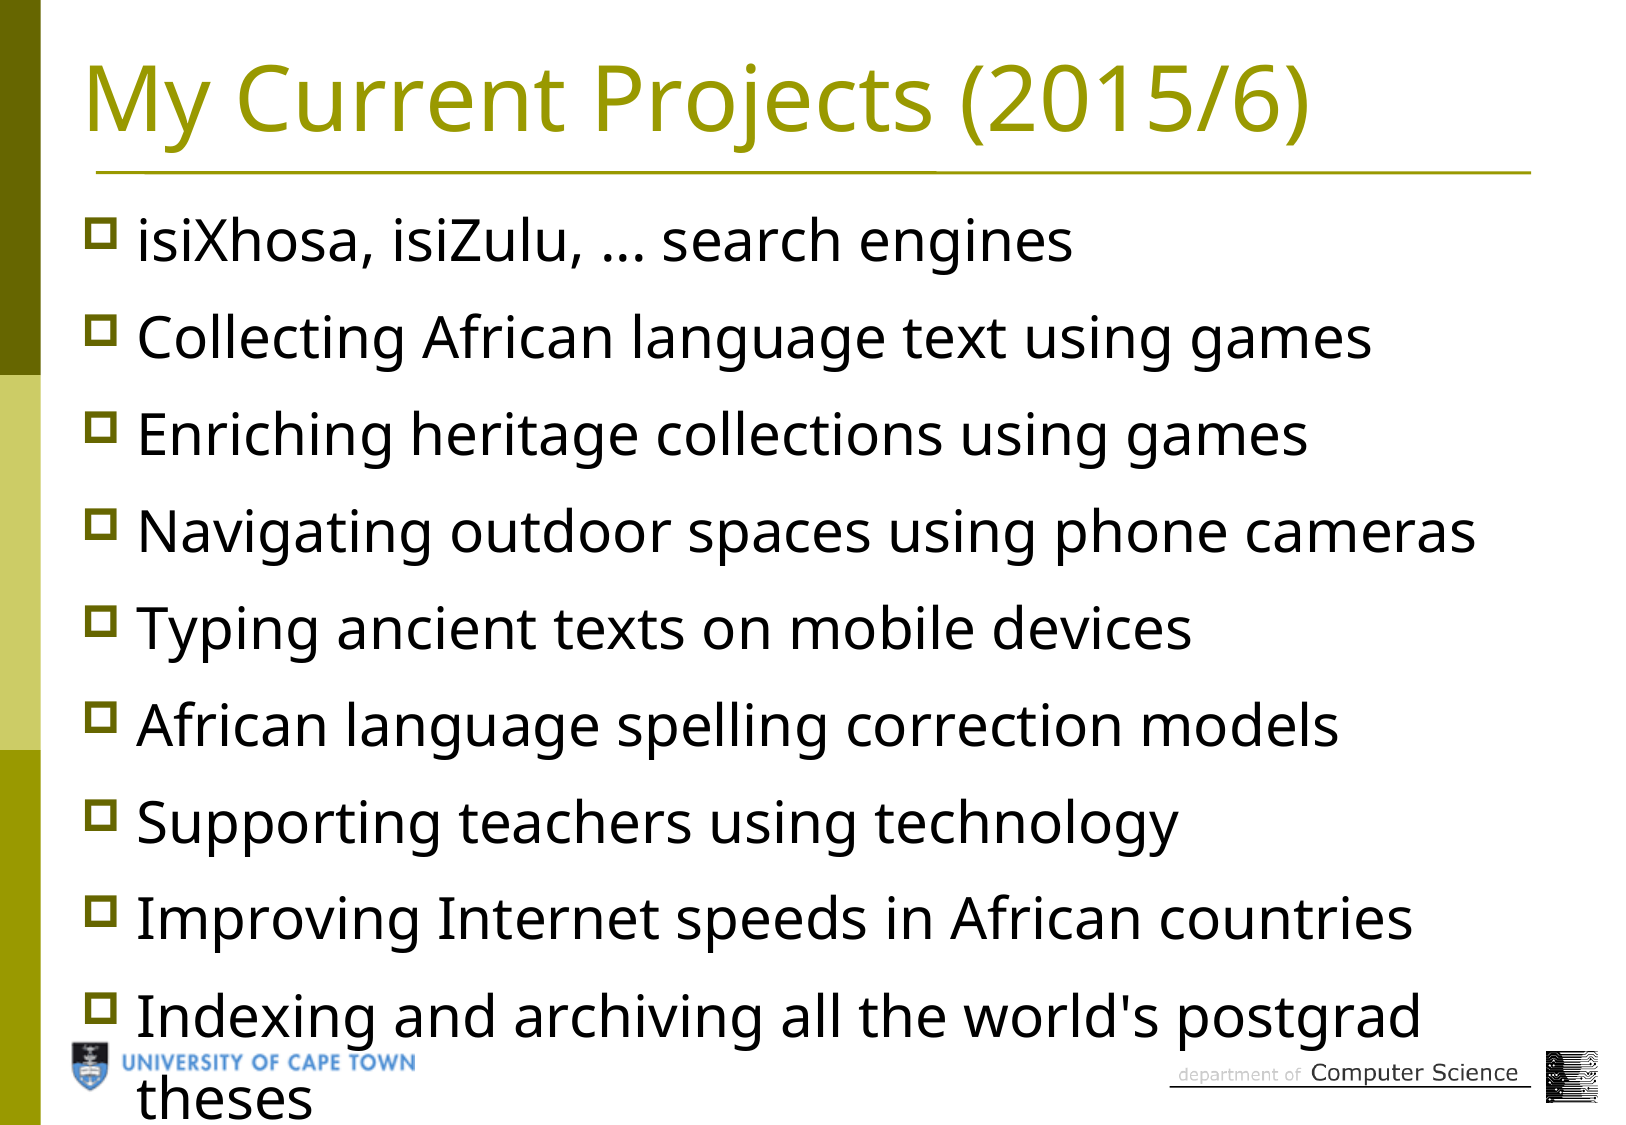

# My Current Projects (2015/6)
isiXhosa, isiZulu, ... search engines
Collecting African language text using games
Enriching heritage collections using games
Navigating outdoor spaces using phone cameras
Typing ancient texts on mobile devices
African language spelling correction models
Supporting teachers using technology
Improving Internet speeds in African countries
Indexing and archiving all the world's postgrad theses
...